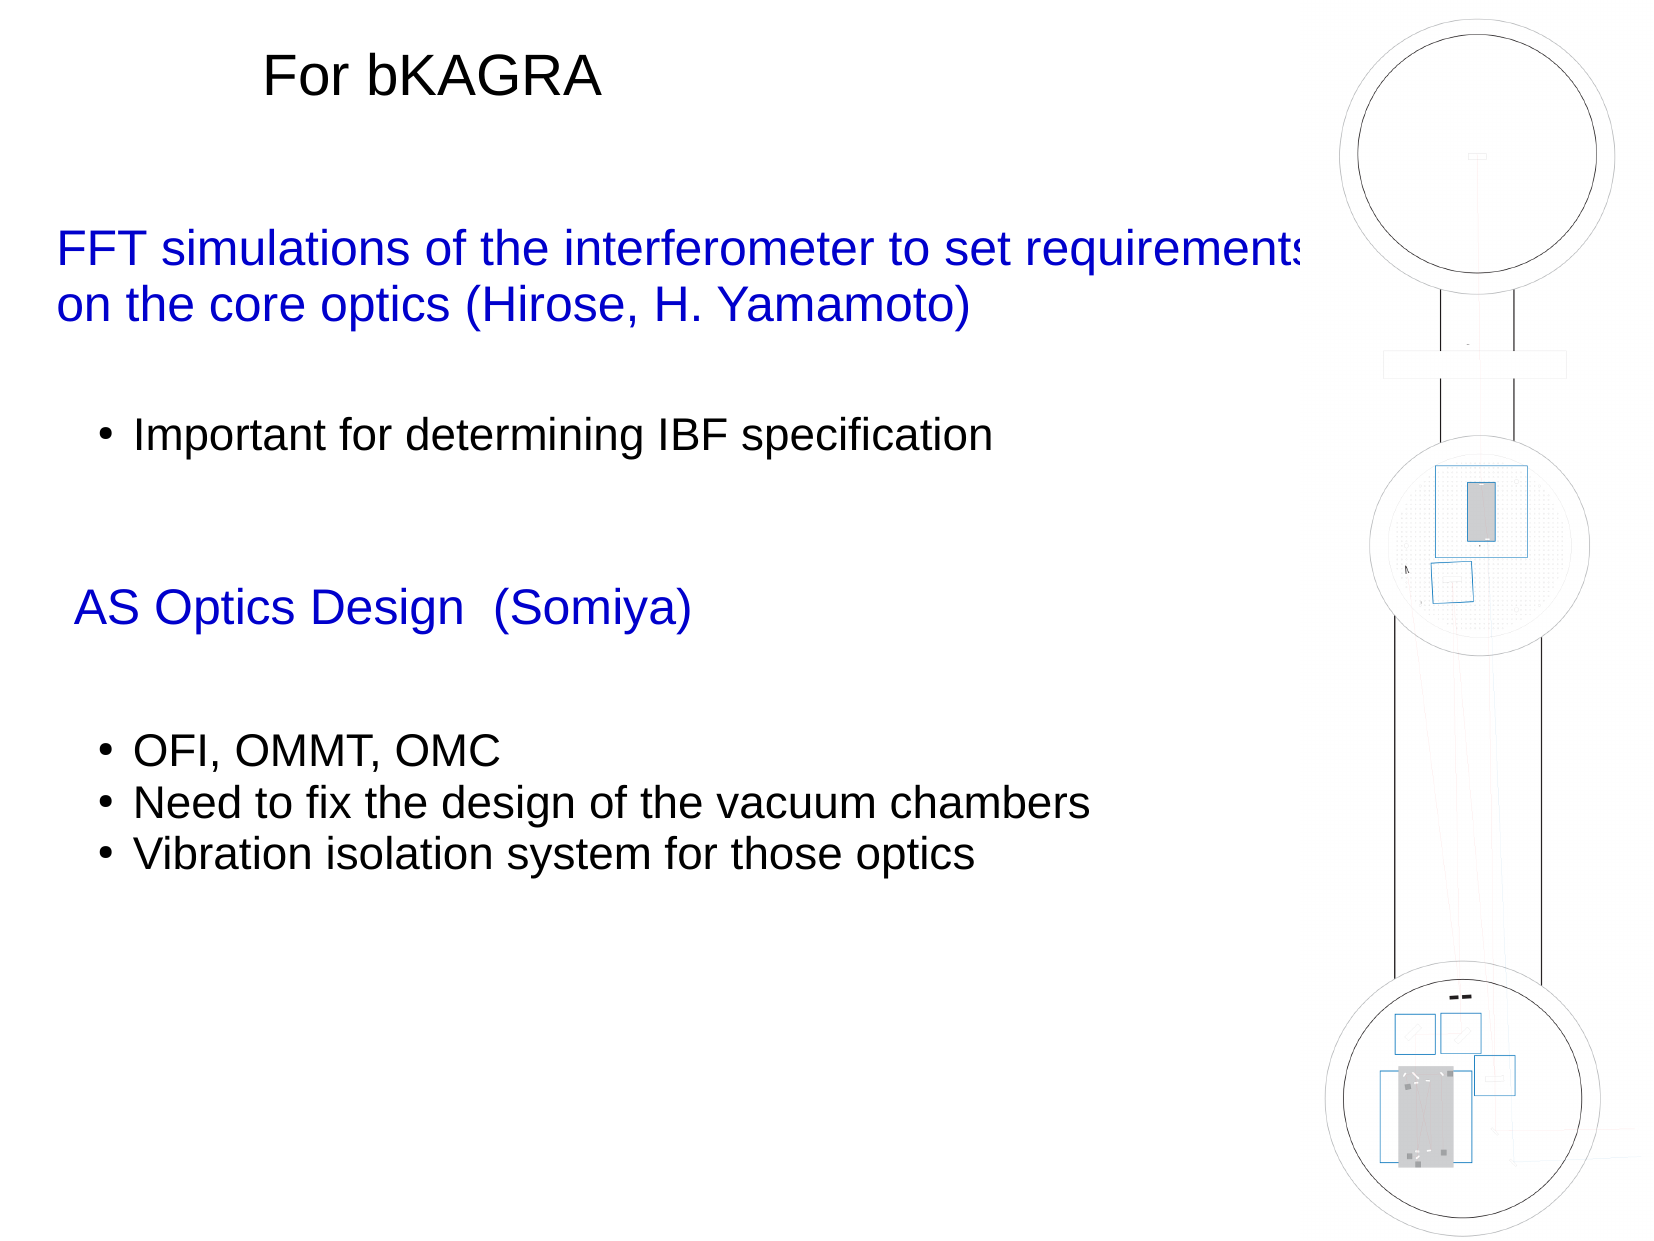

For bKAGRA
FFT simulations of the interferometer to set requirements
on the core optics (Hirose, H. Yamamoto)
Important for determining IBF specification
AS Optics Design (Somiya)
OFI, OMMT, OMC
Need to fix the design of the vacuum chambers
Vibration isolation system for those optics